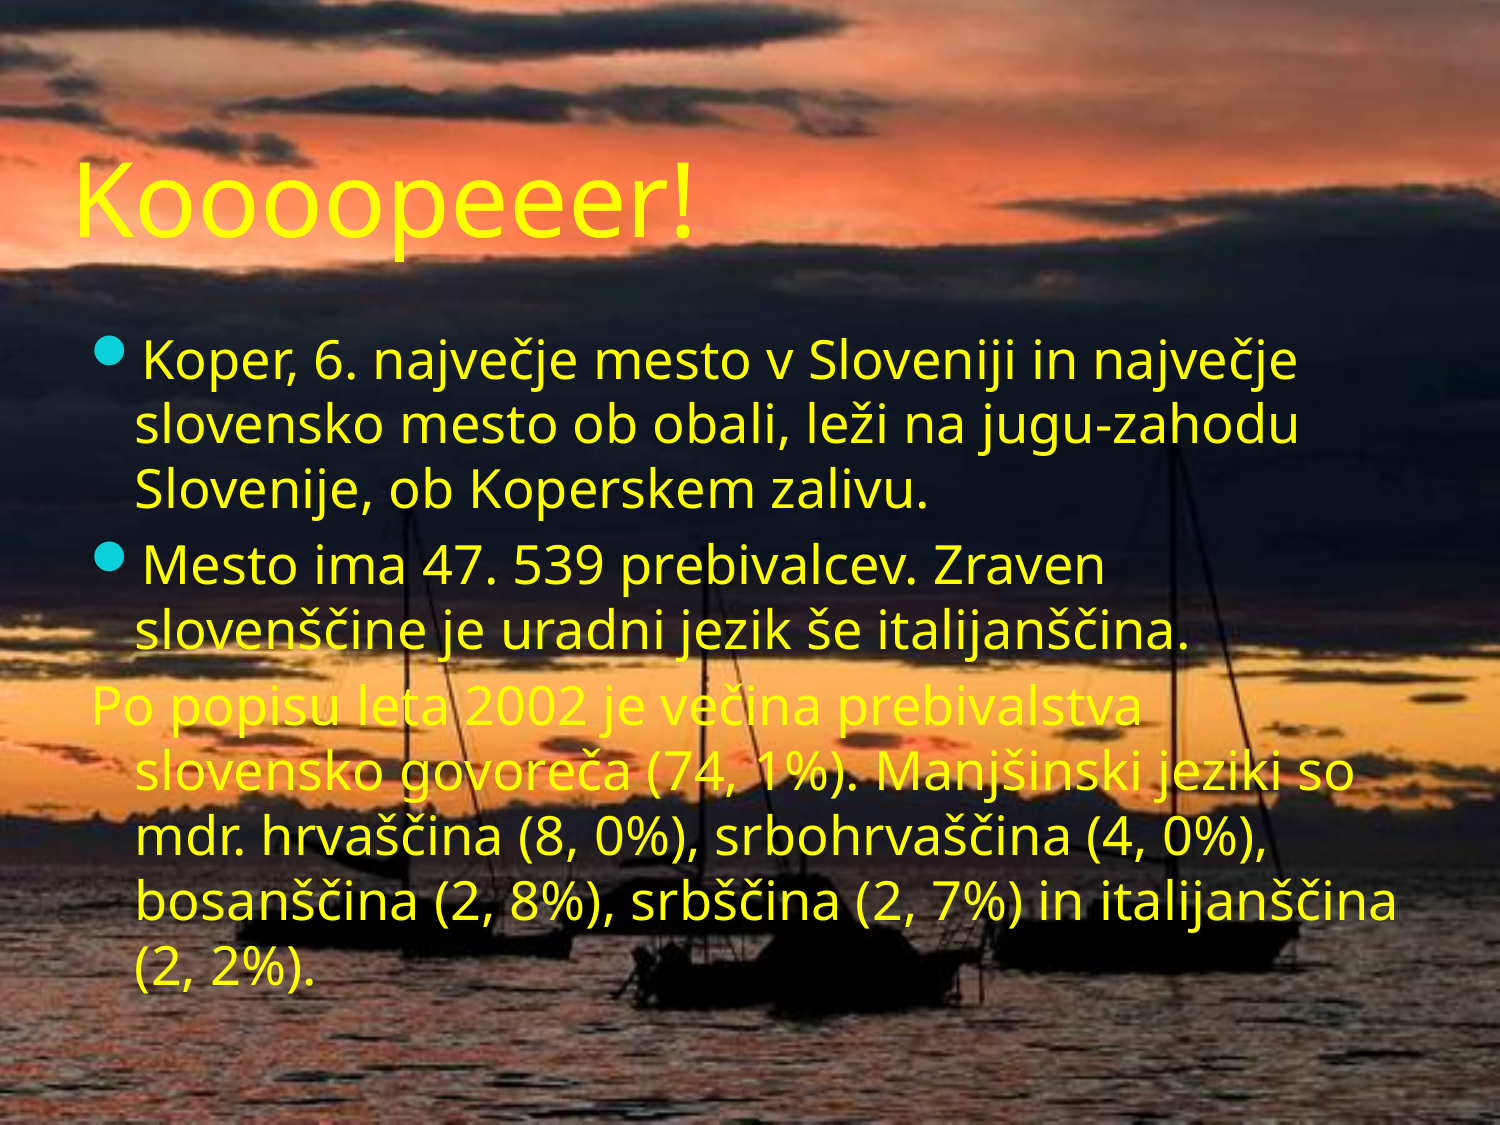

# Koooopeeer!
Koper, 6. največje mesto v Sloveniji in največje slovensko mesto ob obali, leži na jugu-zahodu Slovenije, ob Koperskem zalivu.
Mesto ima 47. 539 prebivalcev. Zraven slovenščine je uradni jezik še italijanščina.
Po popisu leta 2002 je večina prebivalstva slovensko govoreča (74, 1%). Manjšinski jeziki so mdr. hrvaščina (8, 0%), srbohrvaščina (4, 0%), bosanščina (2, 8%), srbščina (2, 7%) in italijanščina (2, 2%).